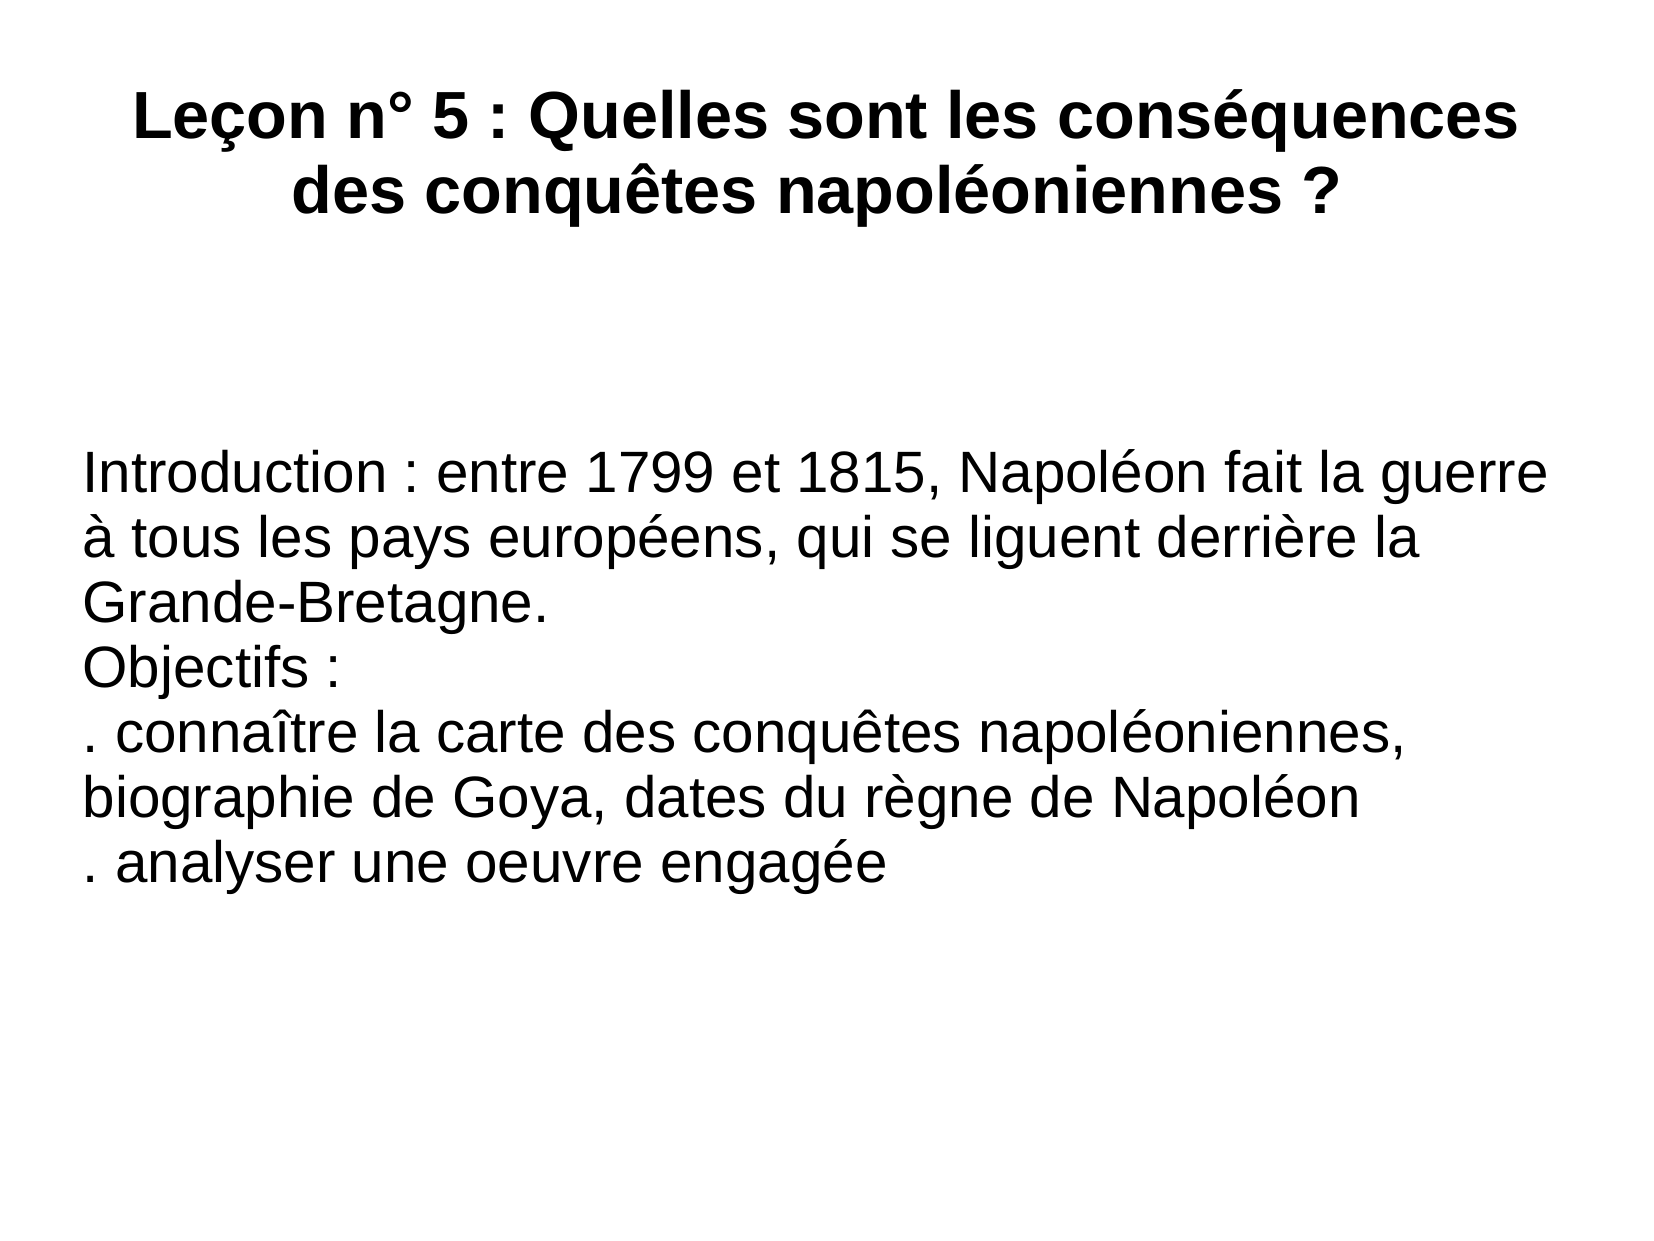

# Leçon n° 5 : Quelles sont les conséquences des conquêtes napoléoniennes ?
Introduction : entre 1799 et 1815, Napoléon fait la guerre à tous les pays européens, qui se liguent derrière la Grande-Bretagne.
Objectifs :
. connaître la carte des conquêtes napoléoniennes, biographie de Goya, dates du règne de Napoléon
. analyser une oeuvre engagée